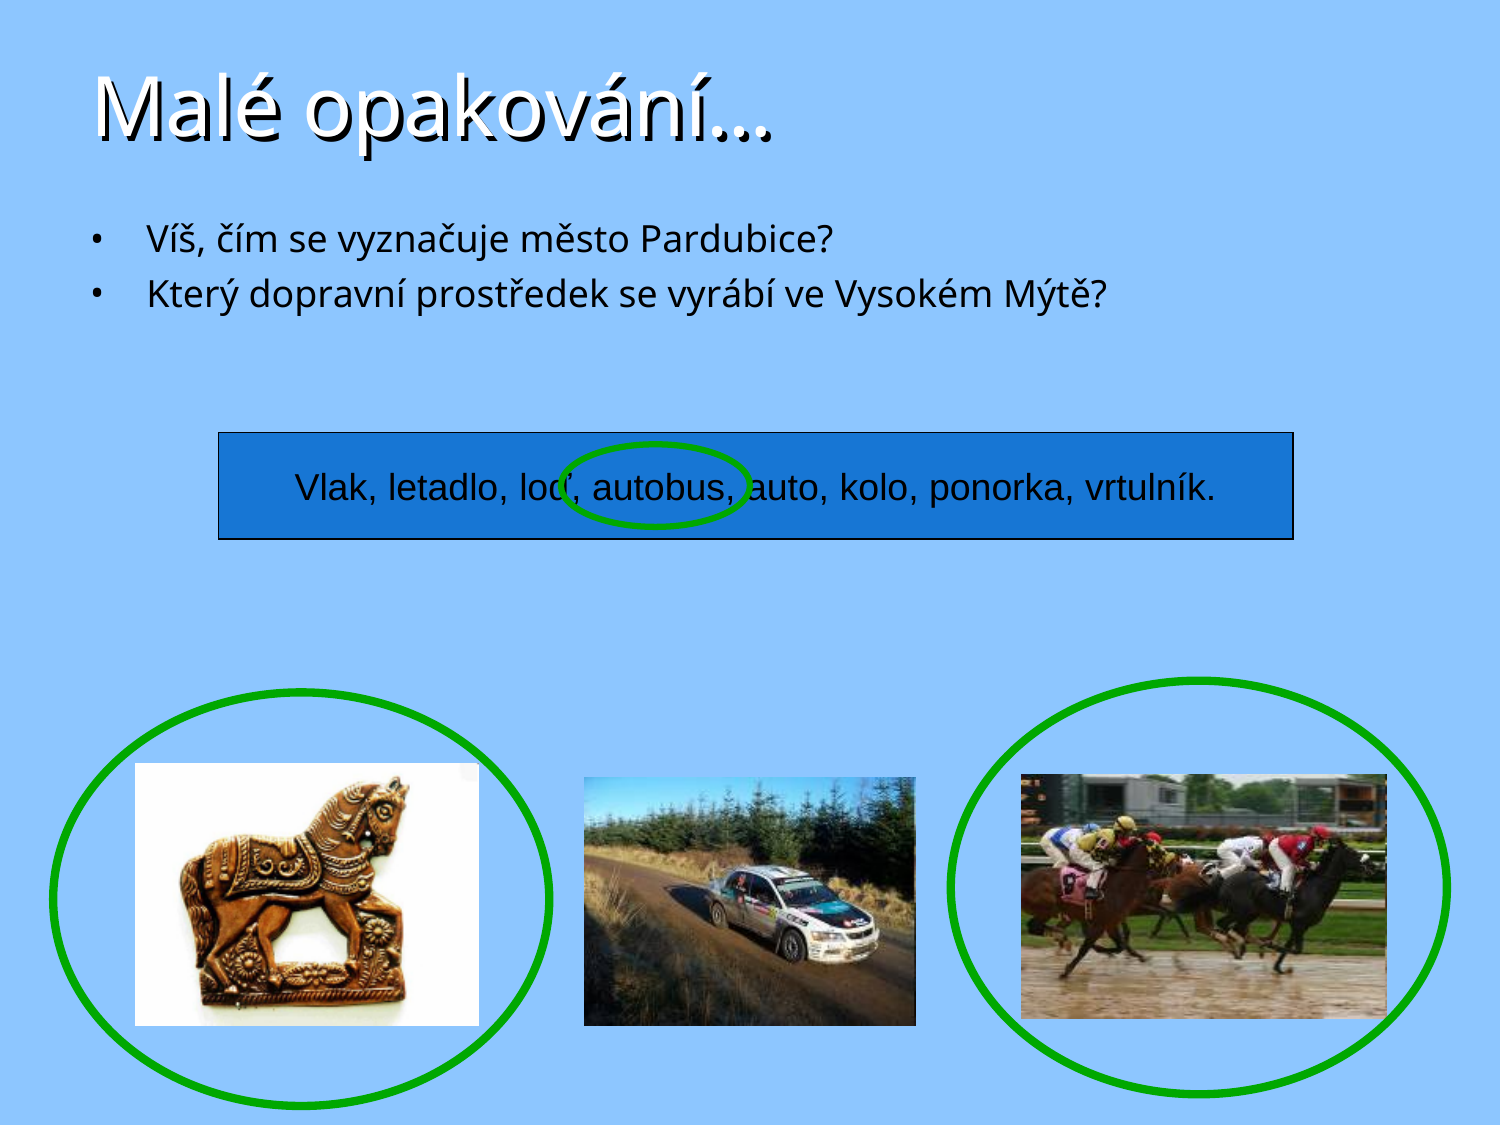

# Malé opakování…
Víš, čím se vyznačuje město Pardubice?
Který dopravní prostředek se vyrábí ve Vysokém Mýtě?
Vlak, letadlo, loď, autobus, auto, kolo, ponorka, vrtulník.